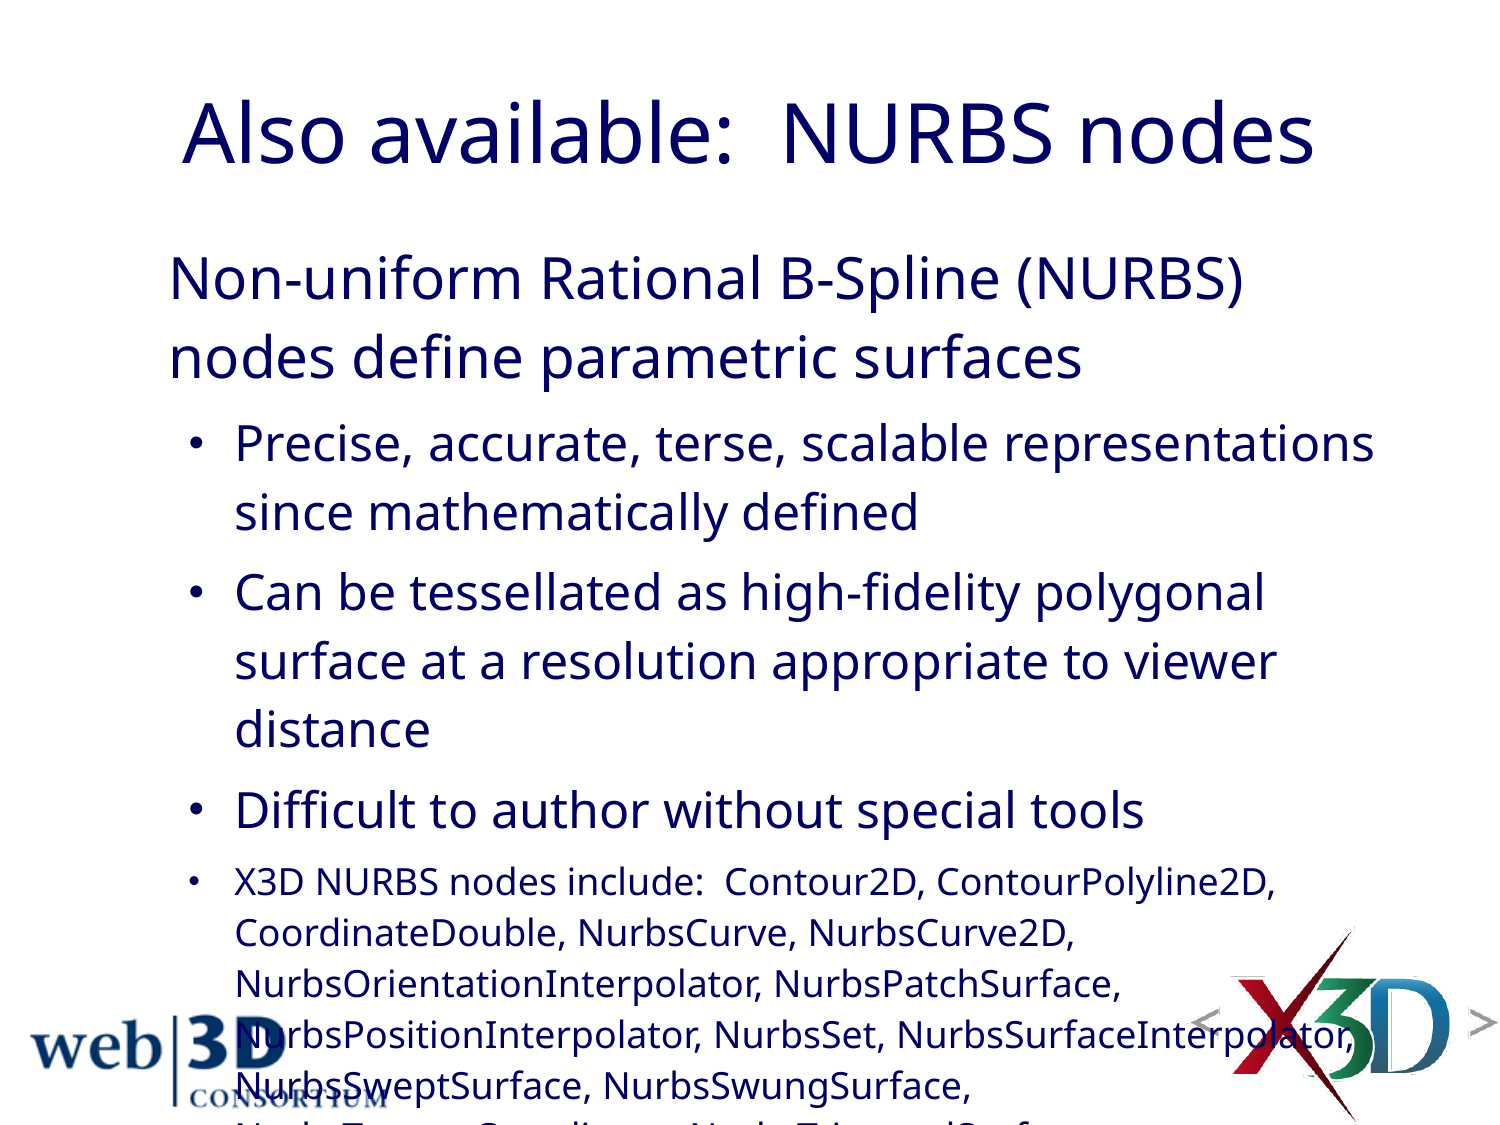

# Also available: NURBS nodes
Non-uniform Rational B-Spline (NURBS) nodes define parametric surfaces
Precise, accurate, terse, scalable representations since mathematically defined
Can be tessellated as high-fidelity polygonal surface at a resolution appropriate to viewer distance
Difficult to author without special tools
X3D NURBS nodes include: Contour2D, ContourPolyline2D, CoordinateDouble, NurbsCurve, NurbsCurve2D, NurbsOrientationInterpolator, NurbsPatchSurface, NurbsPositionInterpolator, NurbsSet, NurbsSurfaceInterpolator, NurbsSweptSurface, NurbsSwungSurface, NurbsTextureCoordinate, NurbsTrimmedSurface